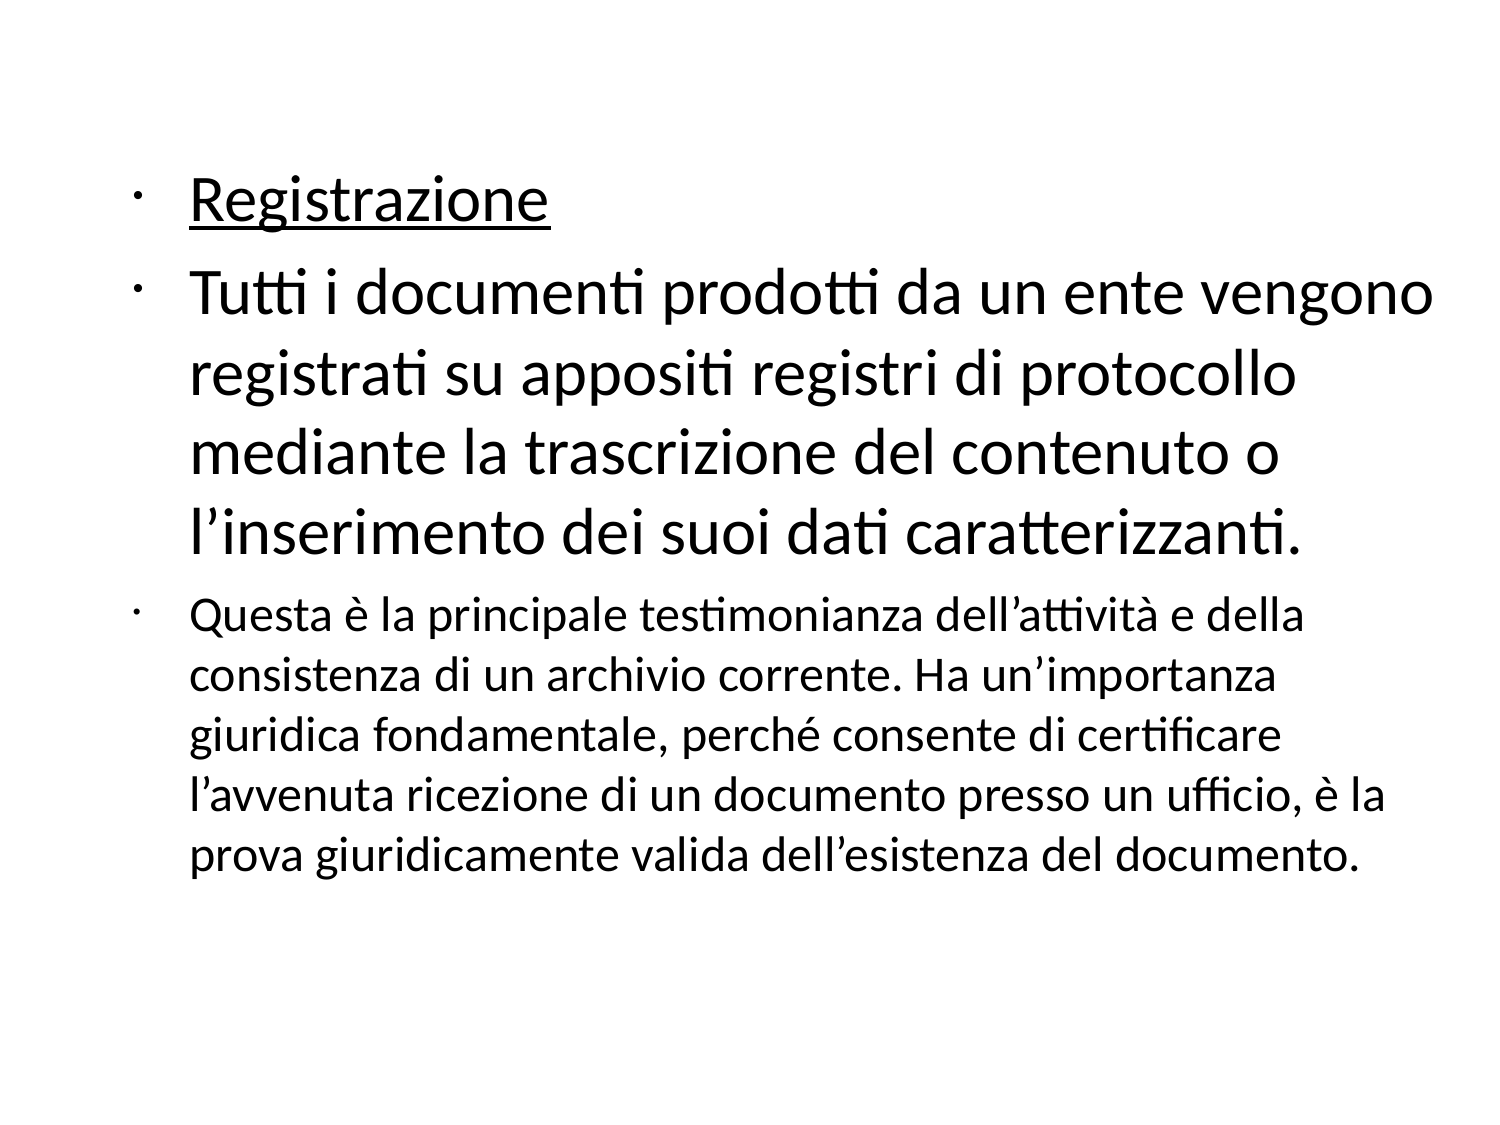

#
Registrazione
Tutti i documenti prodotti da un ente vengono registrati su appositi registri di protocollo mediante la trascrizione del contenuto o l’inserimento dei suoi dati caratterizzanti.
Questa è la principale testimonianza dell’attività e della consistenza di un archivio corrente. Ha un’importanza giuridica fondamentale, perché consente di certificare l’avvenuta ricezione di un documento presso un ufficio, è la prova giuridicamente valida dell’esistenza del documento.